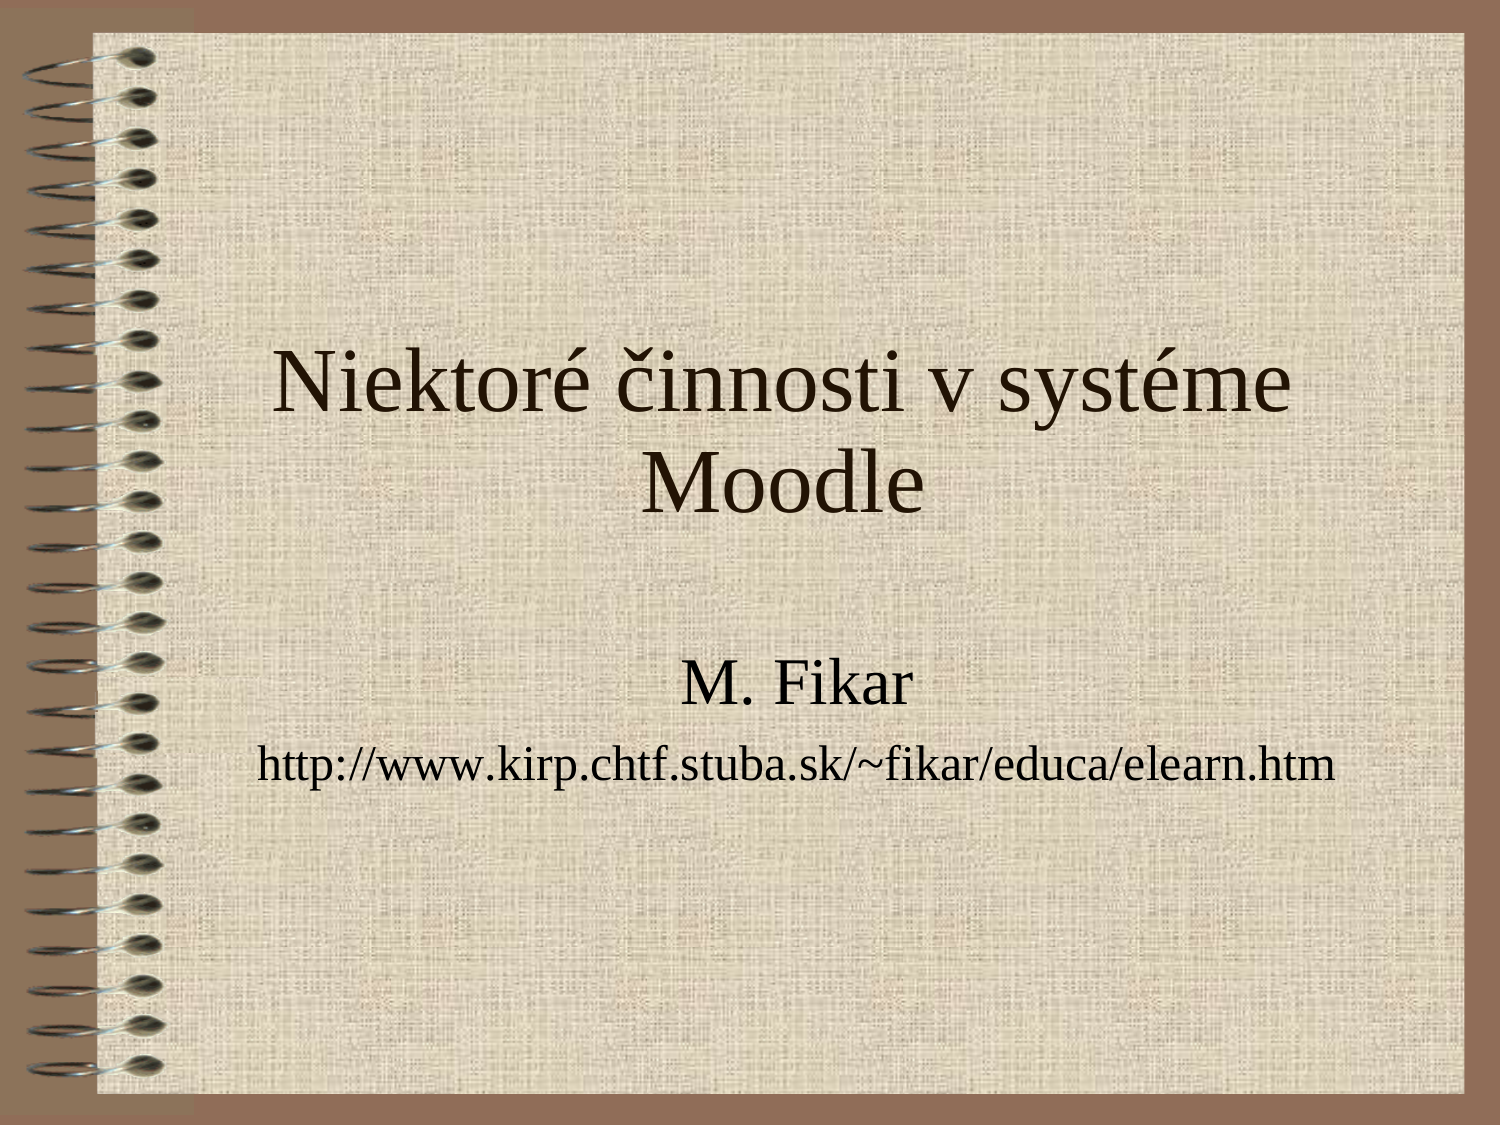

# Niektoré činnosti v systéme Moodle
M. Fikar
http://www.kirp.chtf.stuba.sk/~fikar/educa/elearn.htm